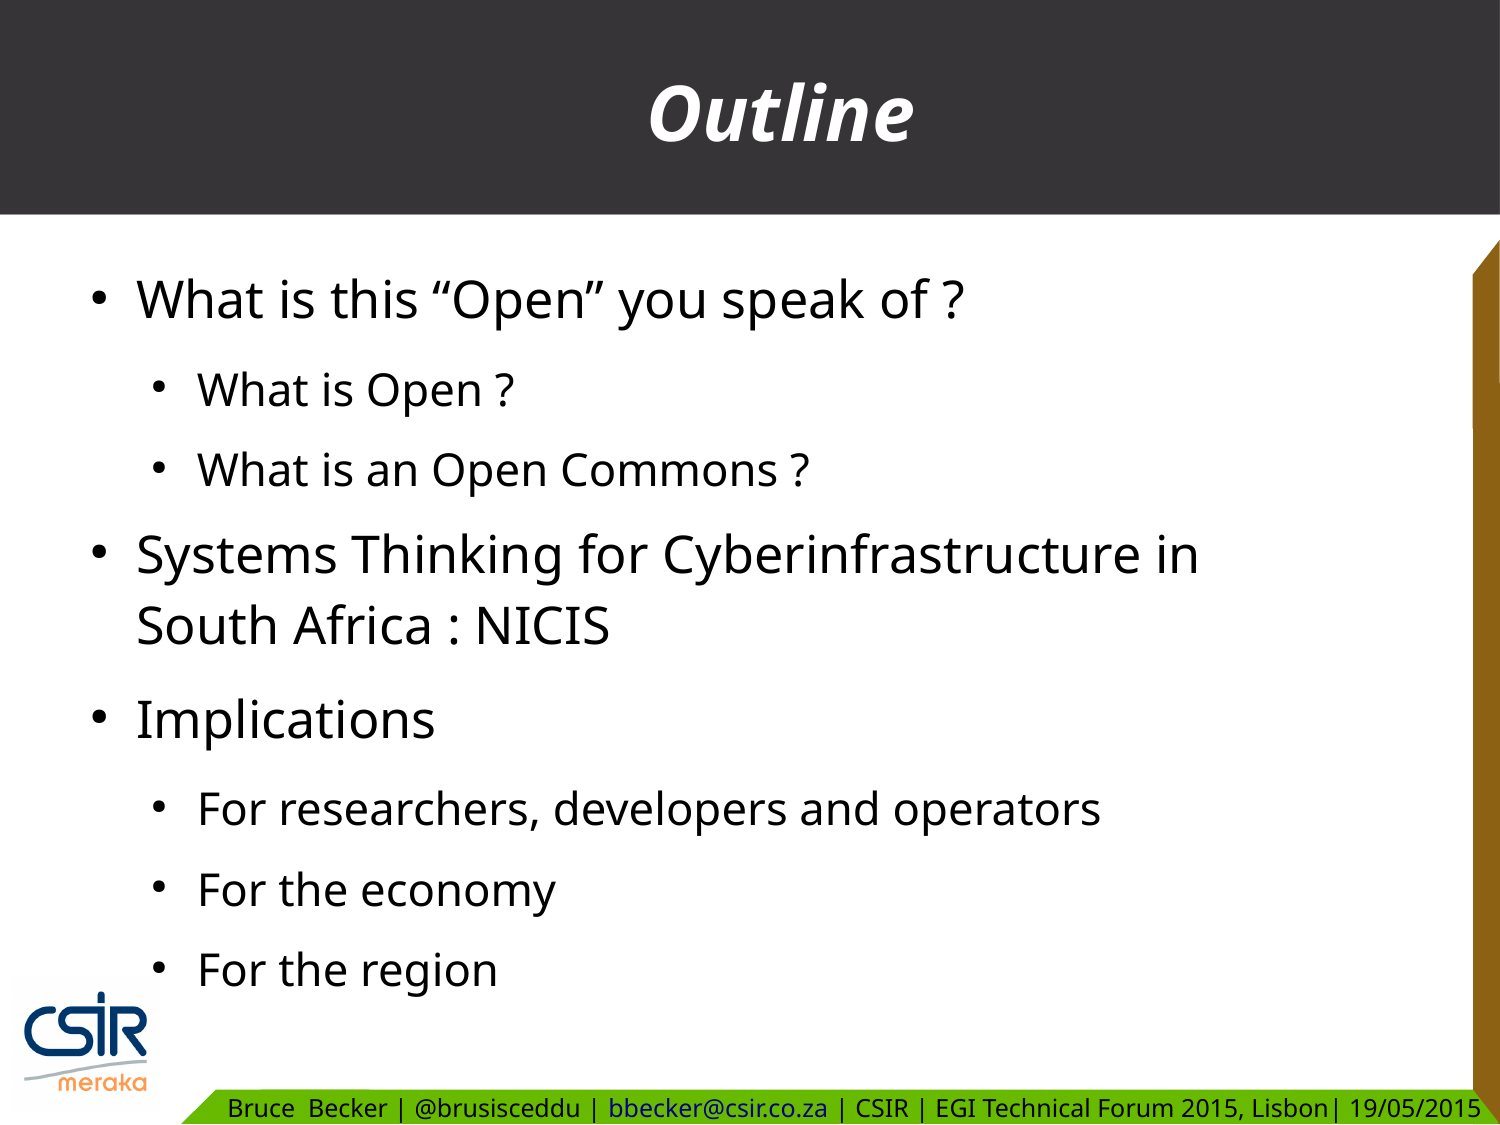

# Outline
What is this “Open” you speak of ?
What is Open ?
What is an Open Commons ?
Systems Thinking for Cyberinfrastructure in South Africa : NICIS
Implications
For researchers, developers and operators
For the economy
For the region